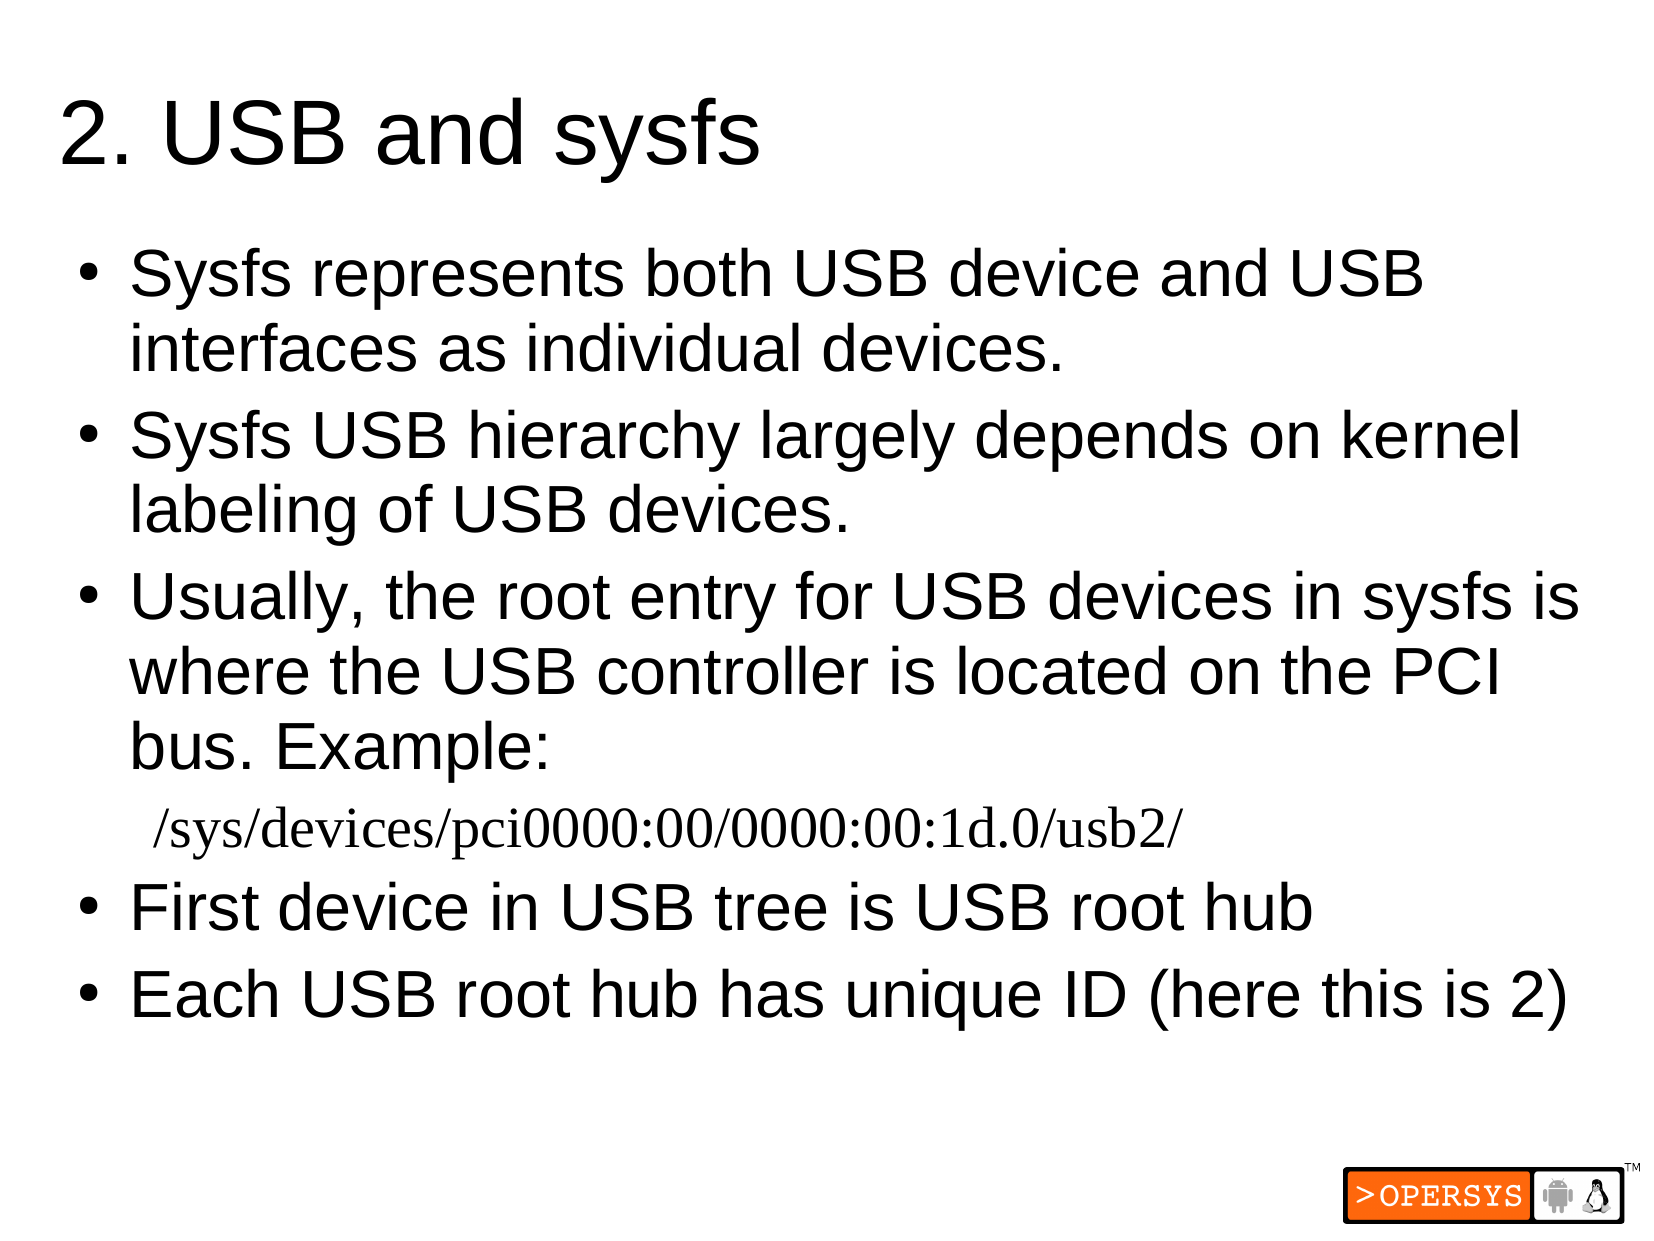

# 2. USB and sysfs
Sysfs represents both USB device and USB interfaces as individual devices.
Sysfs USB hierarchy largely depends on kernel labeling of USB devices.
Usually, the root entry for USB devices in sysfs is where the USB controller is located on the PCI bus. Example:
/sys/devices/pci0000:00/0000:00:1d.0/usb2/
First device in USB tree is USB root hub
Each USB root hub has unique ID (here this is 2)